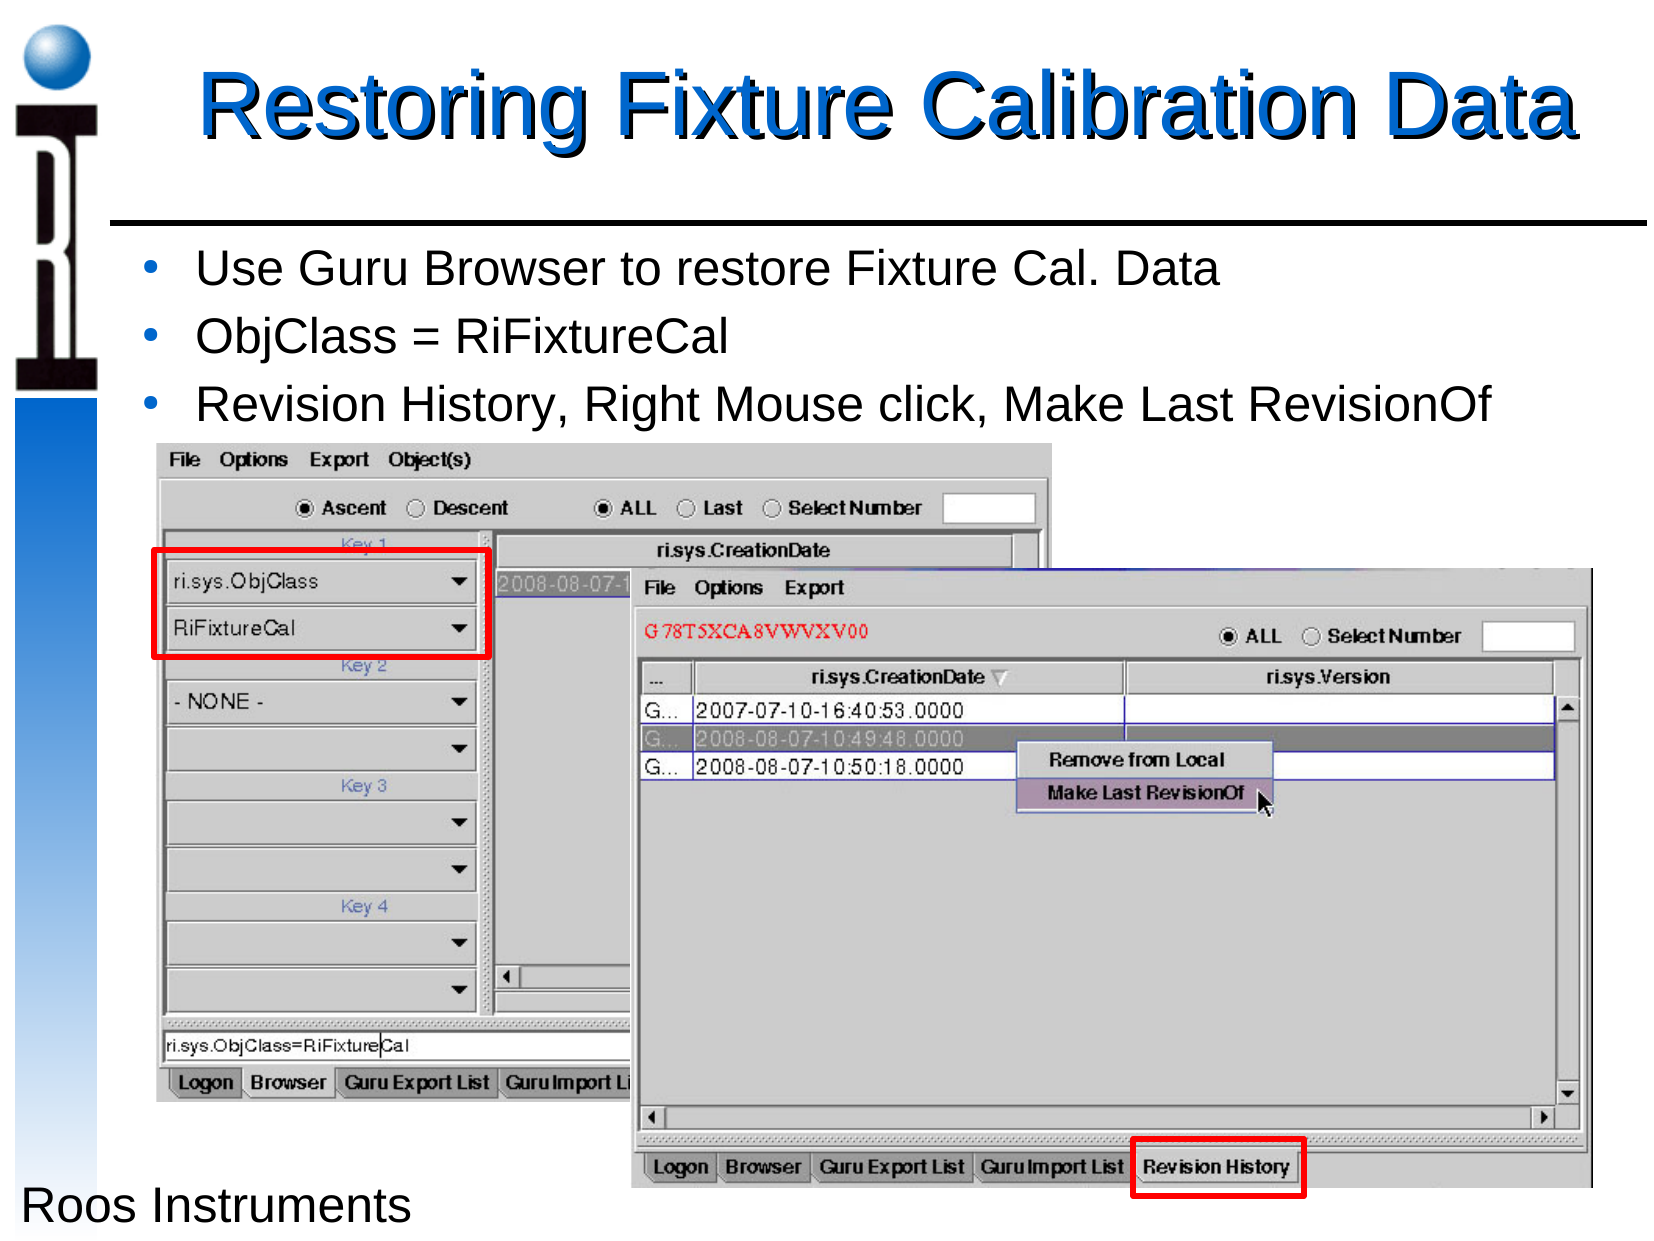

# Restoring Fixture Calibration Data
Use Guru Browser to restore Fixture Cal. Data
ObjClass = RiFixtureCal
Revision History, Right Mouse click, Make Last RevisionOf